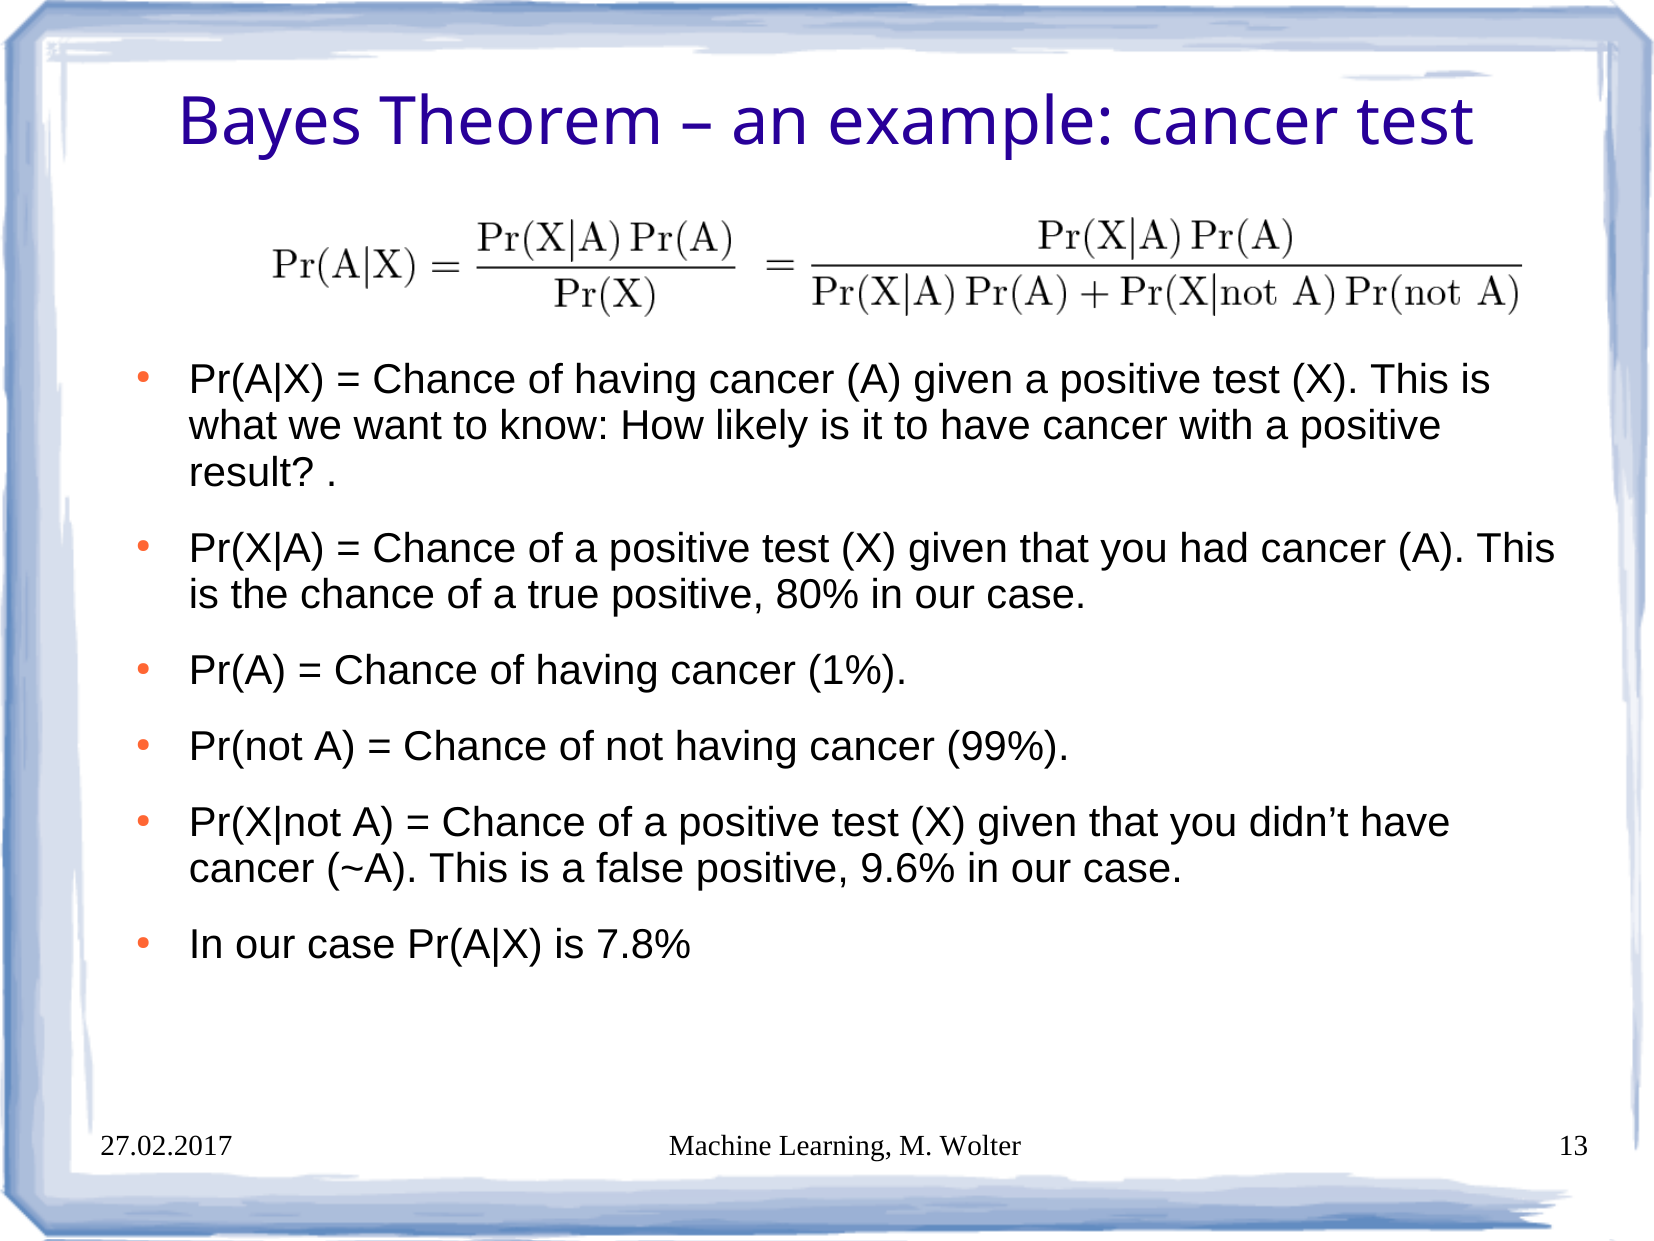

# Bayes Theorem – an example: cancer test
Pr(A|X) = Chance of having cancer (A) given a positive test (X). This is what we want to know: How likely is it to have cancer with a positive result? .
Pr(X|A) = Chance of a positive test (X) given that you had cancer (A). This is the chance of a true positive, 80% in our case.
Pr(A) = Chance of having cancer (1%).
Pr(not A) = Chance of not having cancer (99%).
Pr(X|not A) = Chance of a positive test (X) given that you didn’t have cancer (~A). This is a false positive, 9.6% in our case.
In our case Pr(A|X) is 7.8%
27.02.2017
Machine Learning, M. Wolter
13